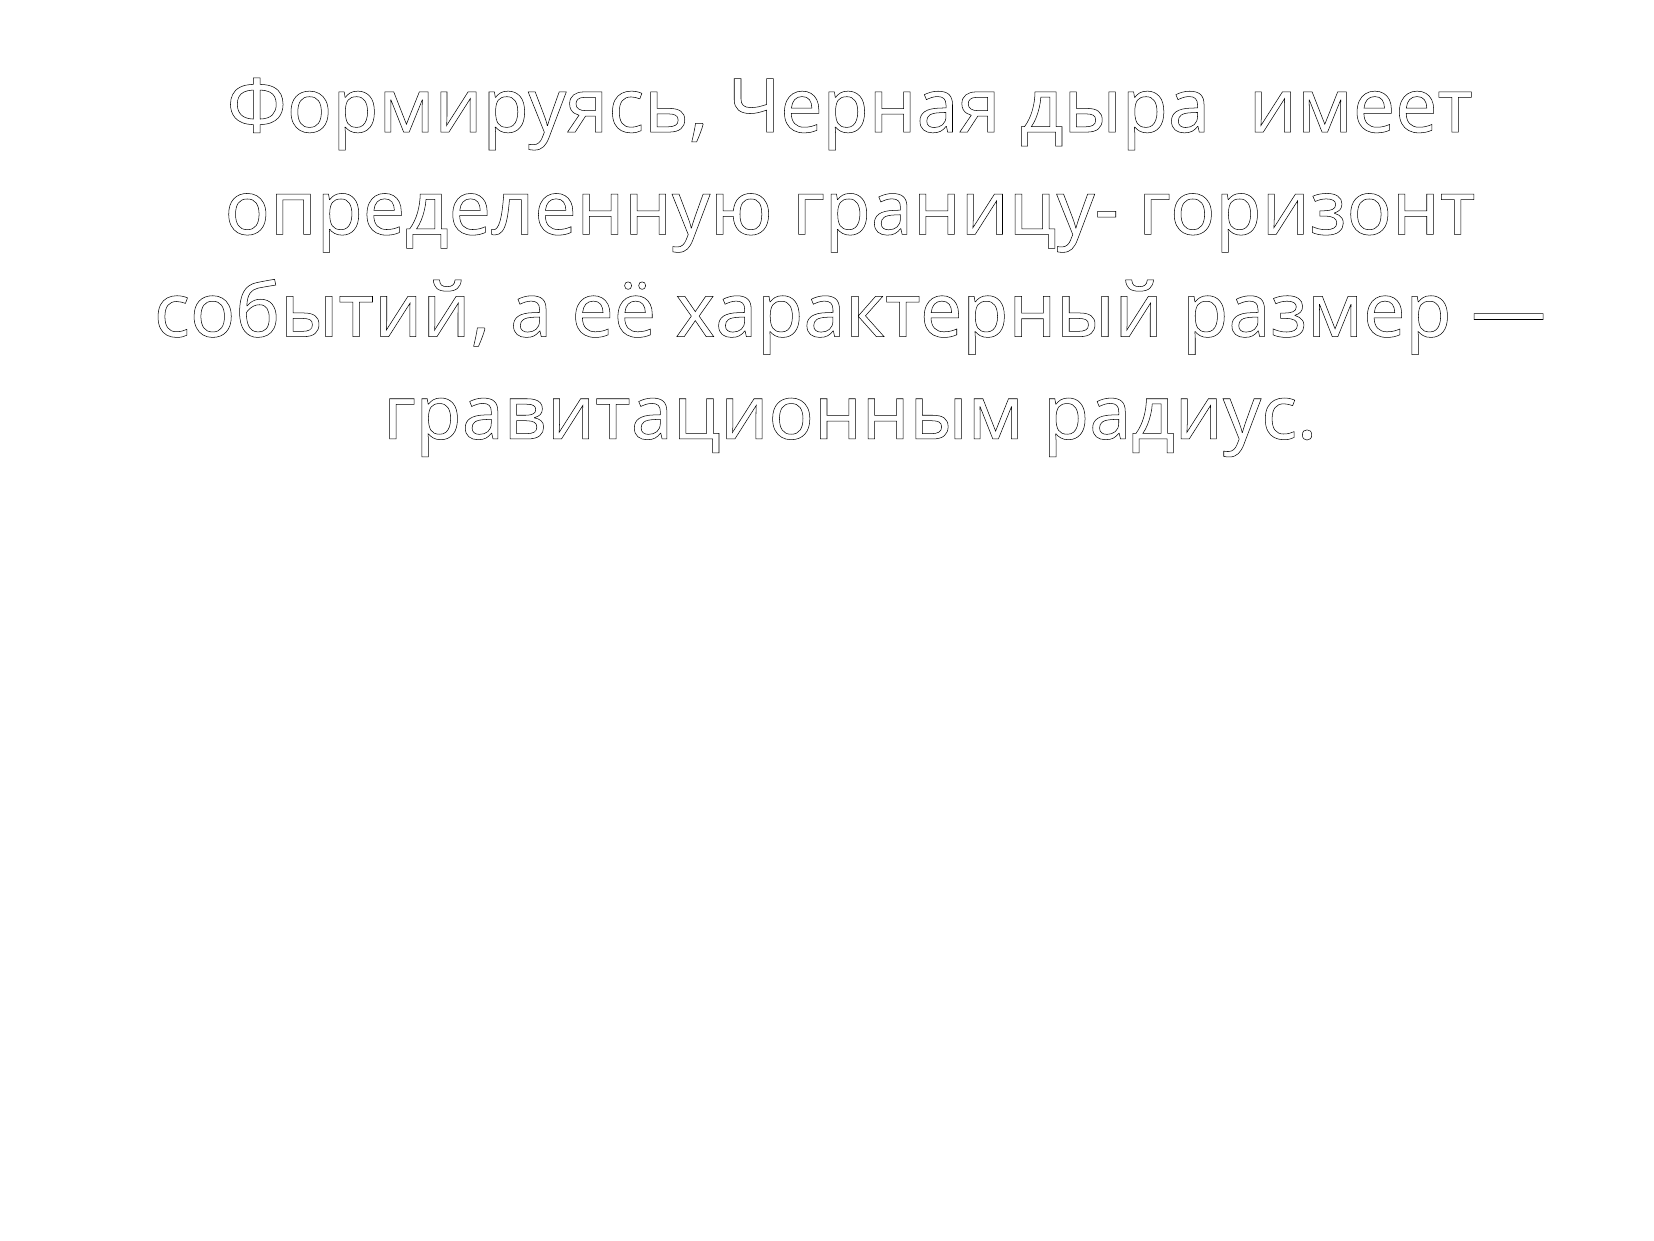

# Формируясь, Черная дыра имеет определенную границу- горизонт событий, а её характерный размер — гравитационным радиус.